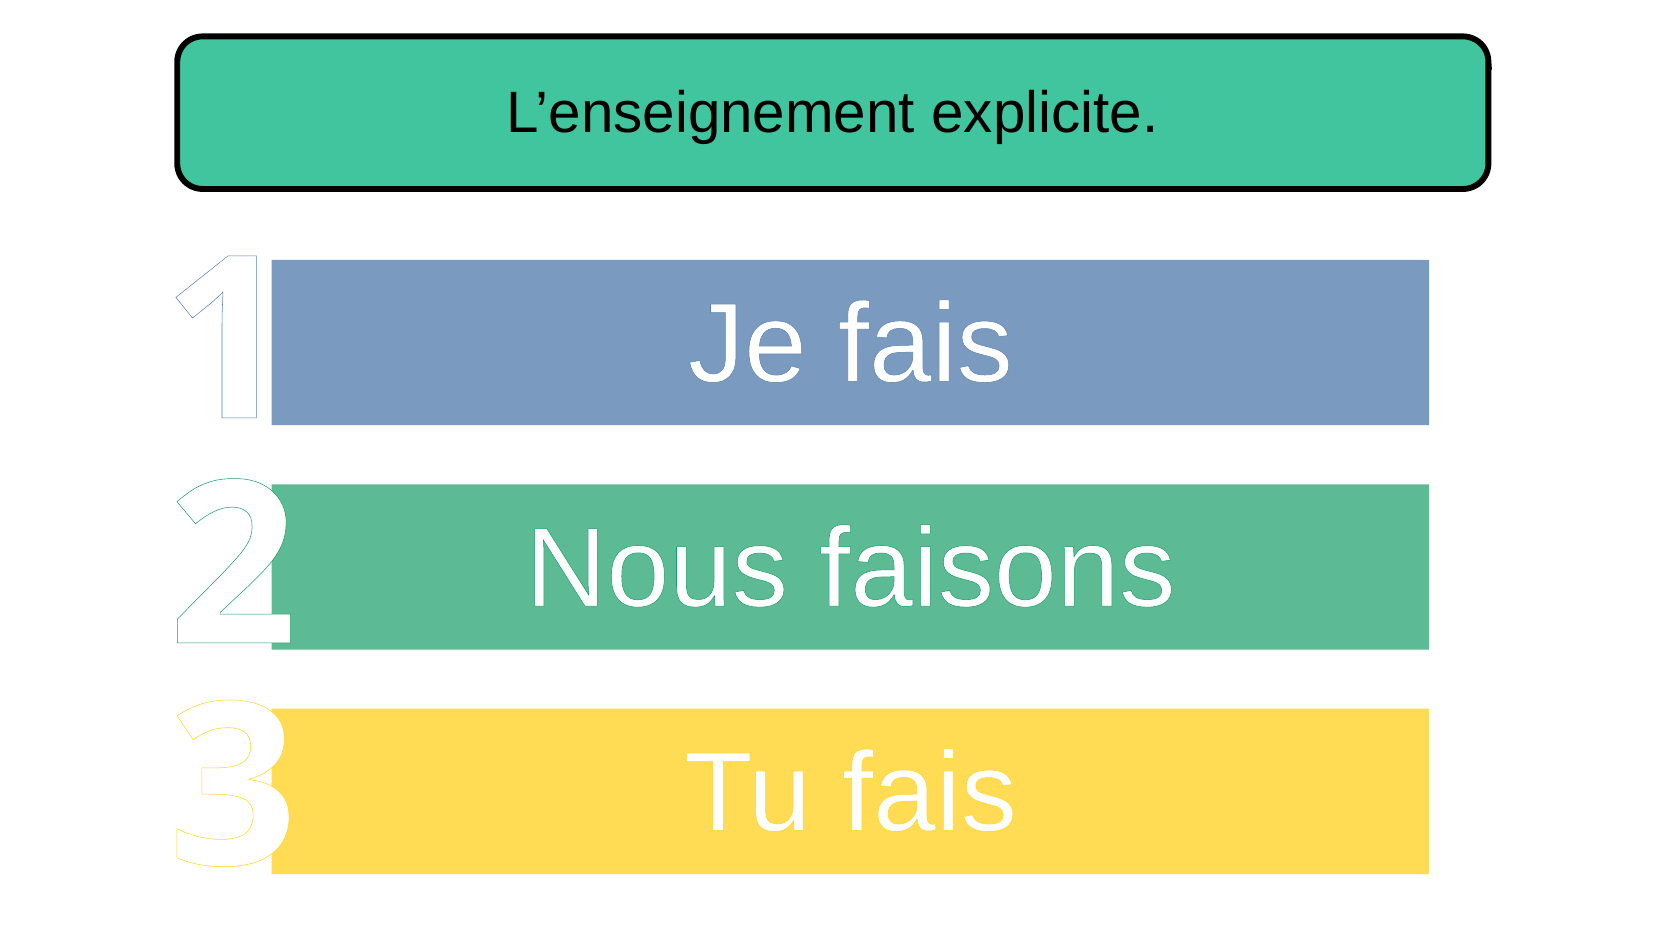

L’enseignement explicite.
1
Je fais
2
Nous faisons
3
Tu fais